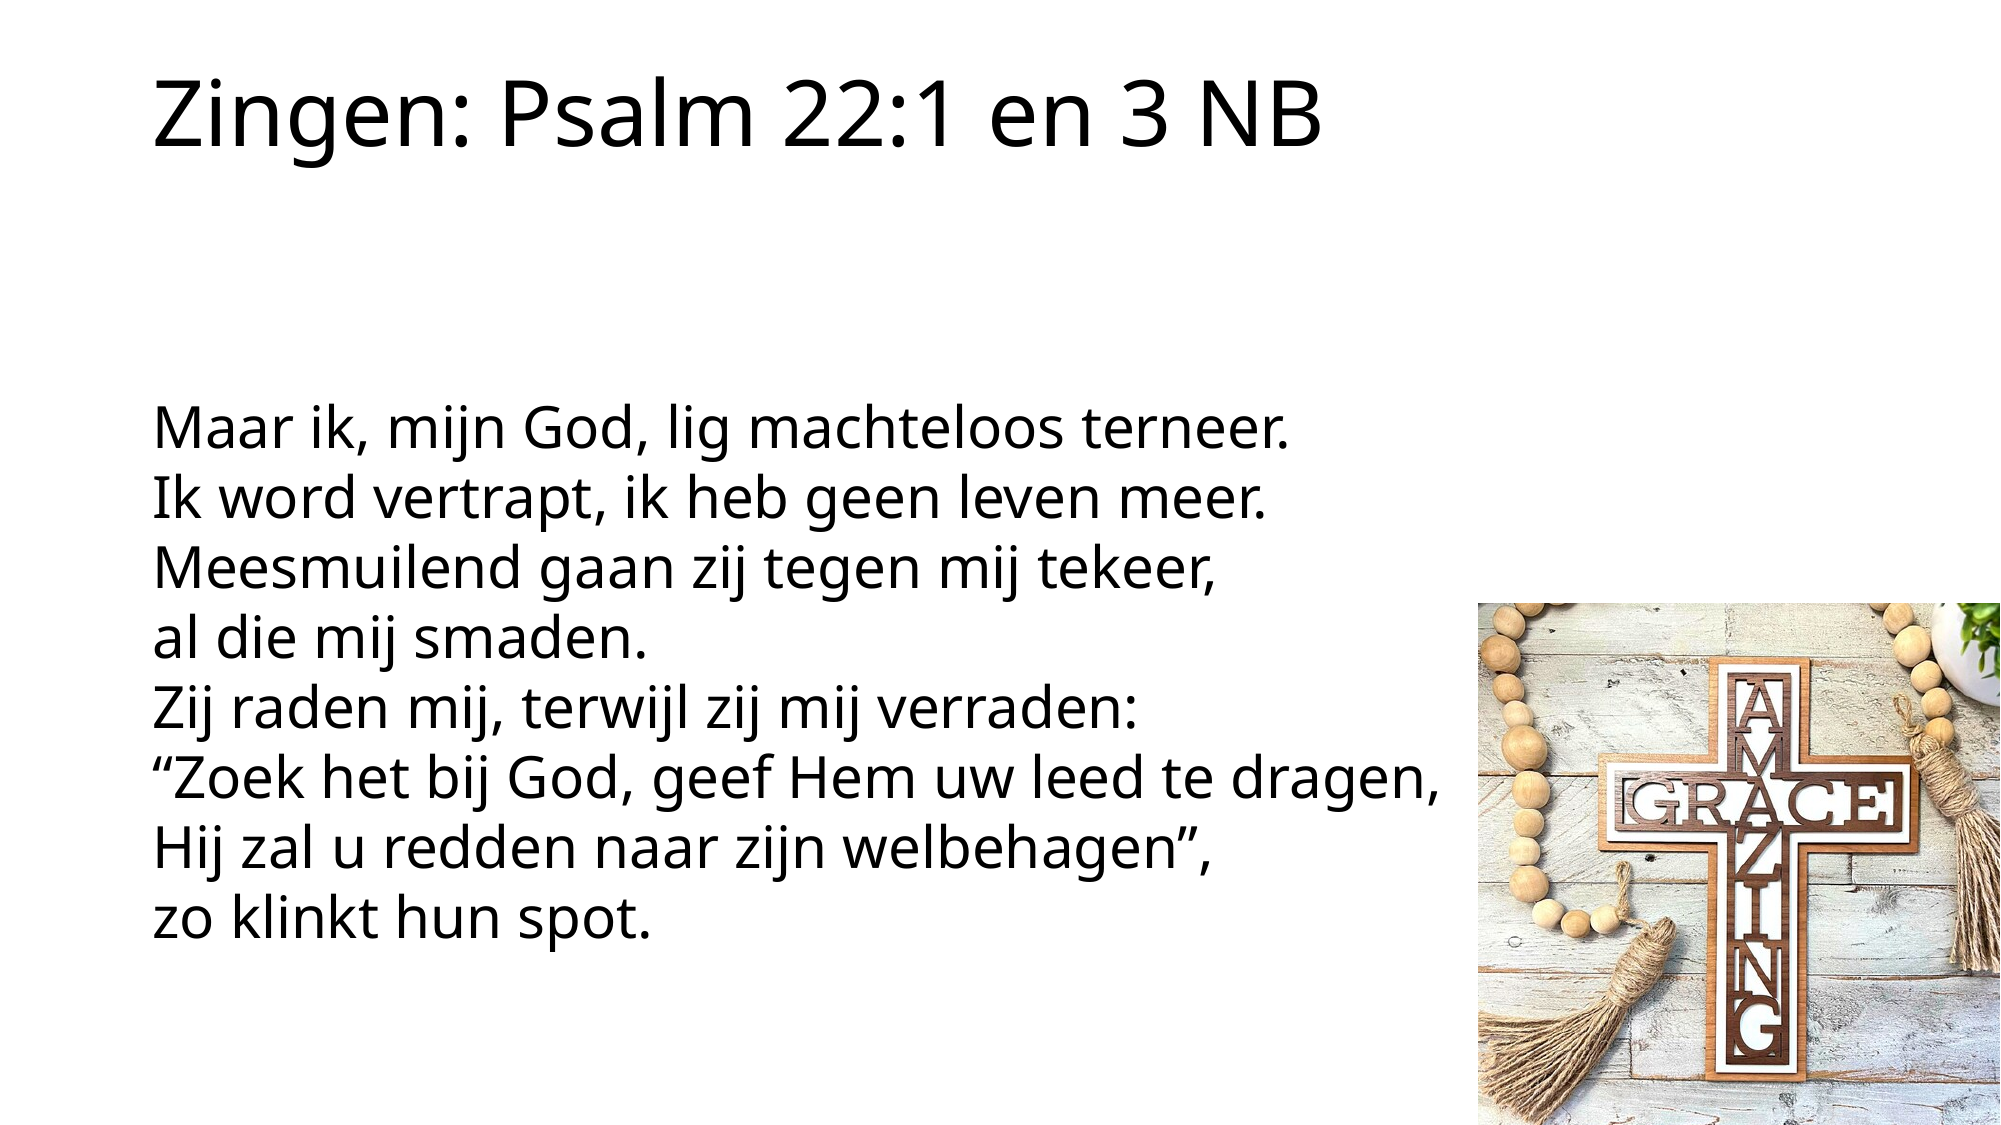

# Zingen: Psalm 22:1 en 3 NB
Maar ik, mijn God, lig machteloos terneer.
Ik word vertrapt, ik heb geen leven meer.
Meesmuilend gaan zij tegen mij tekeer,
al die mij smaden.
Zij raden mij, terwijl zij mij verraden:
“Zoek het bij God, geef Hem uw leed te dragen,
Hij zal u redden naar zijn welbehagen”,
zo klinkt hun spot.